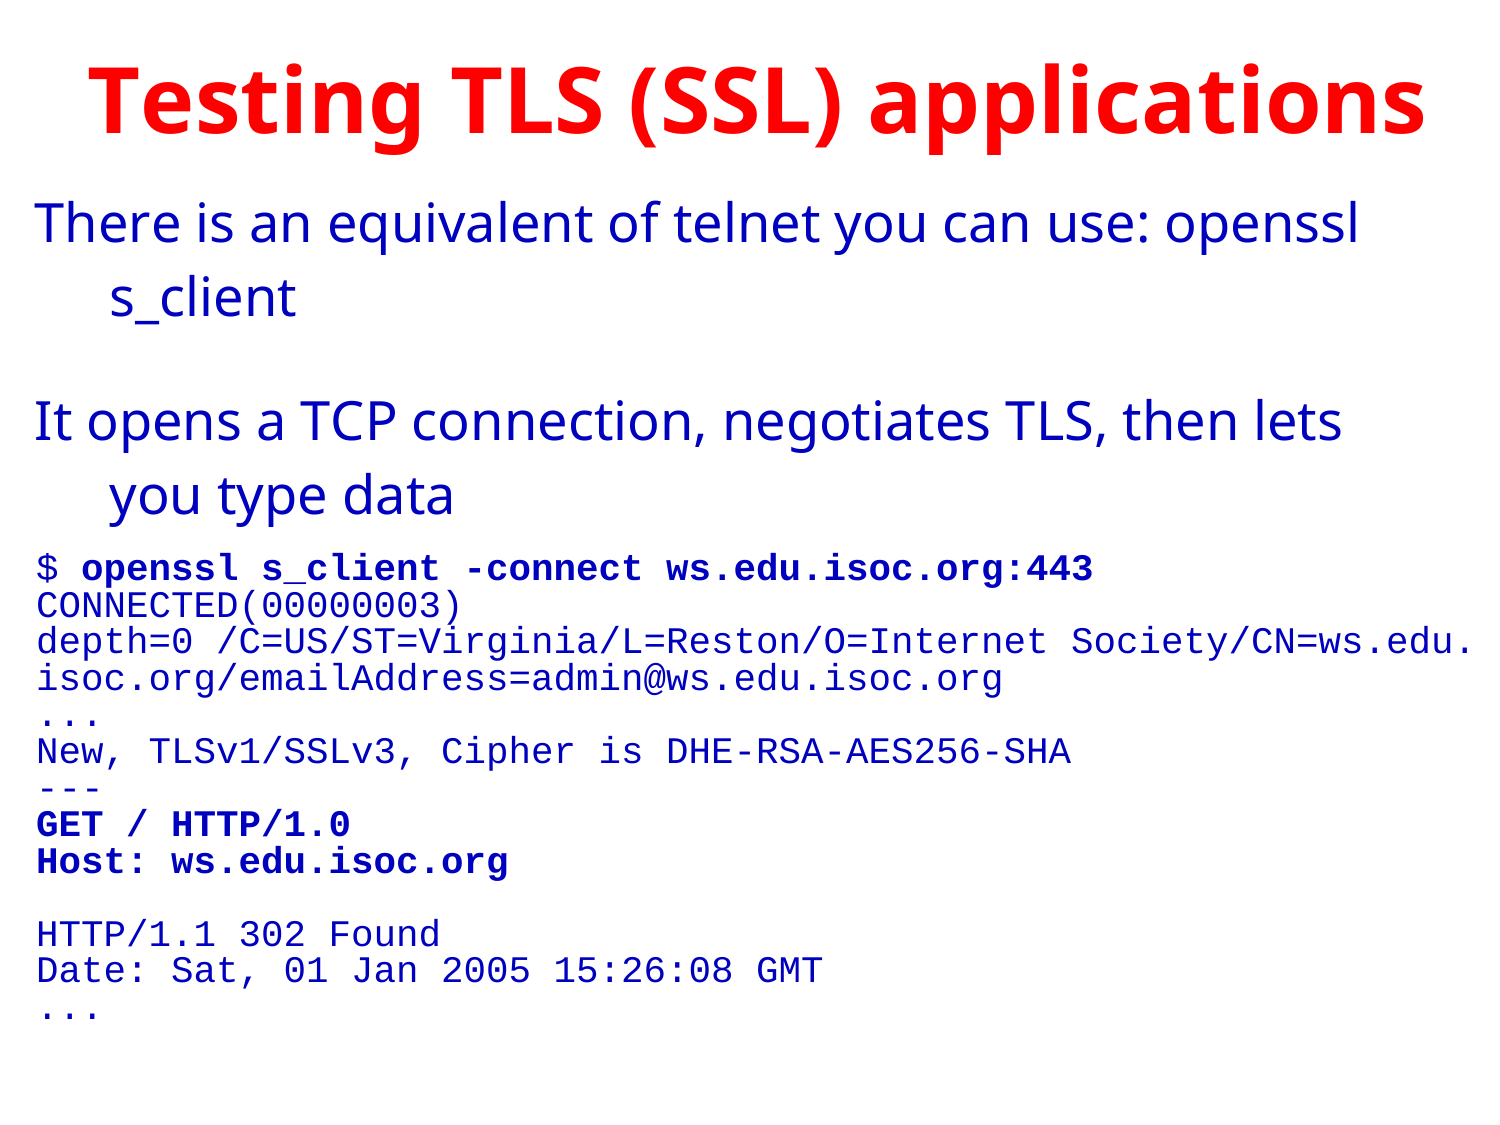

# Testing TLS (SSL) applications
There is an equivalent of telnet you can use: openssl s_client
It opens a TCP connection, negotiates TLS, then lets you type data
$ openssl s_client -connect ws.edu.isoc.org:443
CONNECTED(00000003)
depth=0 /C=US/ST=Virginia/L=Reston/O=Internet Society/CN=ws.edu.
isoc.org/emailAddress=admin@ws.edu.isoc.org
...
New, TLSv1/SSLv3, Cipher is DHE-RSA-AES256-SHA
---
GET / HTTP/1.0
Host: ws.edu.isoc.org
HTTP/1.1 302 Found
Date: Sat, 01 Jan 2005 15:26:08 GMT
...